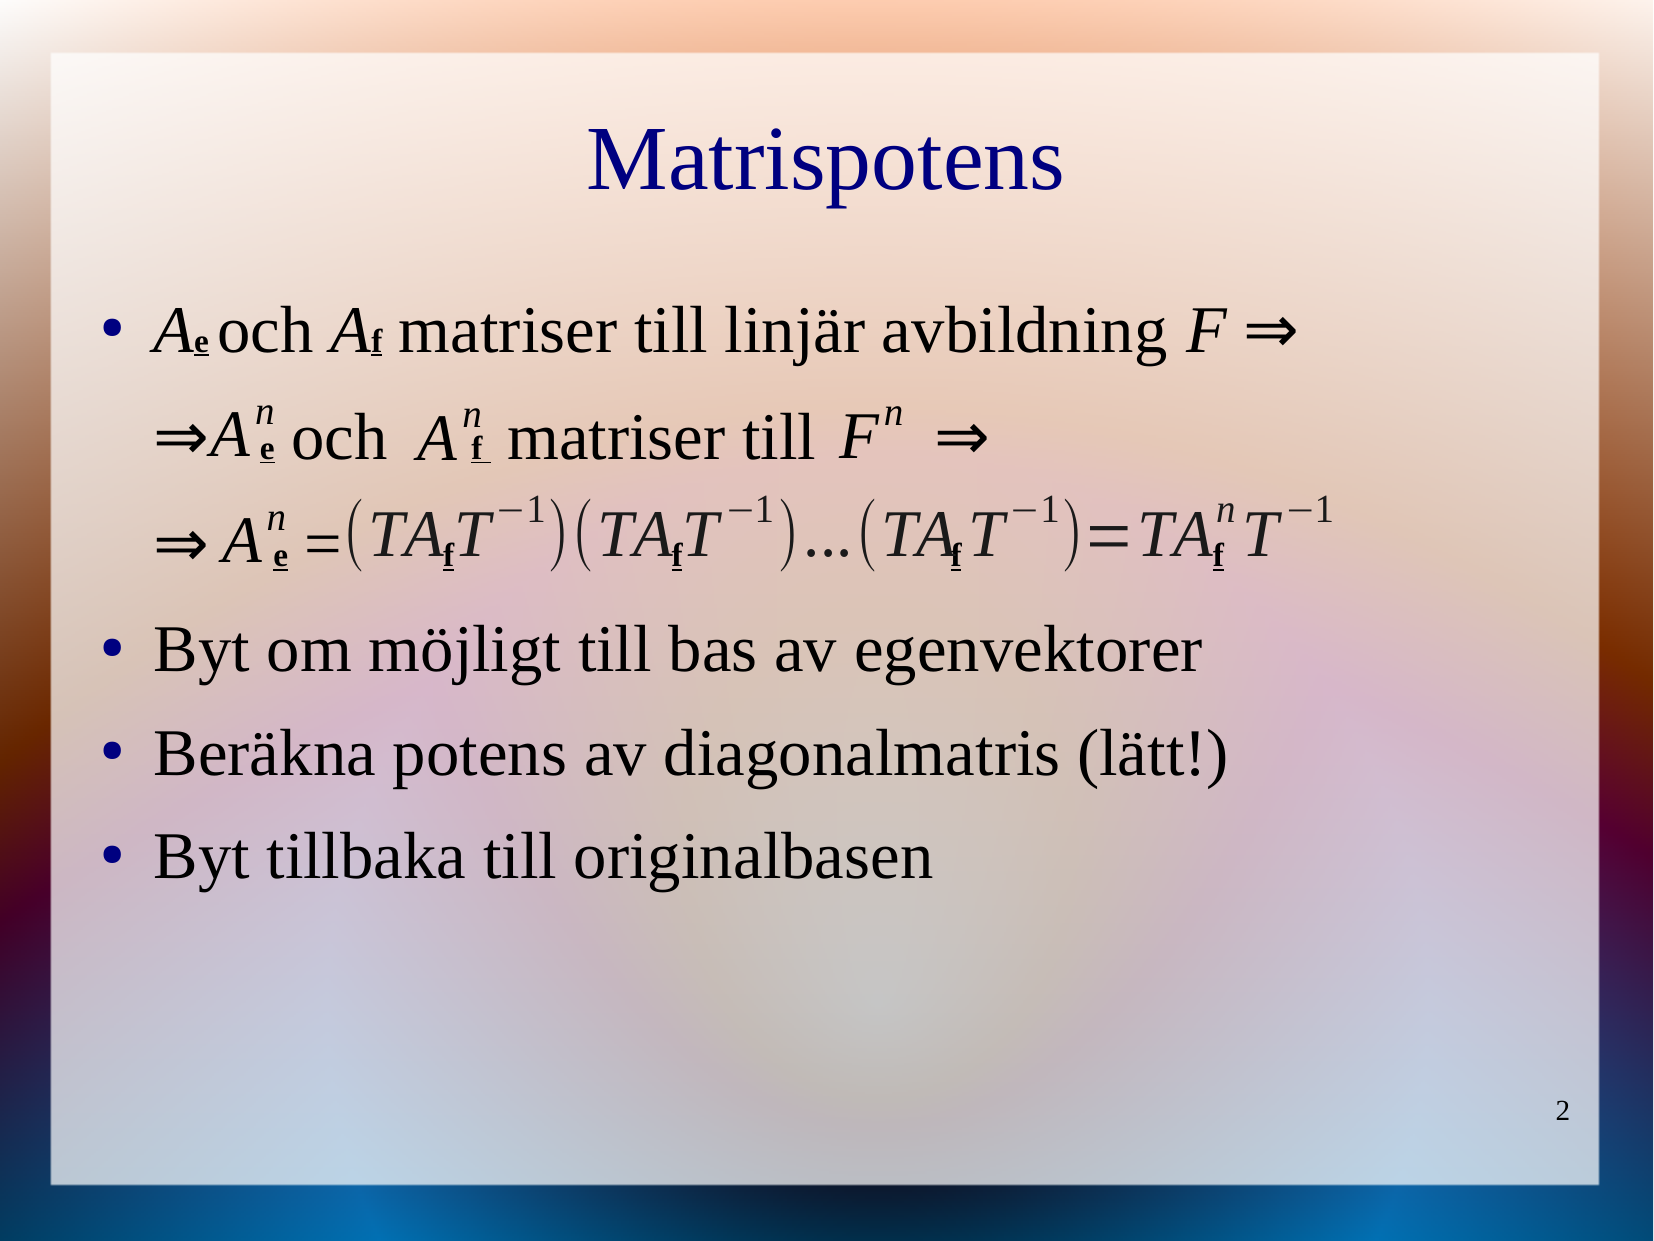

# Matrispotens
Ae och Af matriser till linjär avbildning F ⇒
⇒ e och f matriser till ⇒
⇒ e = f f f f
Byt om möjligt till bas av egenvektorer
Beräkna potens av diagonalmatris (lätt!)
Byt tillbaka till originalbasen
2